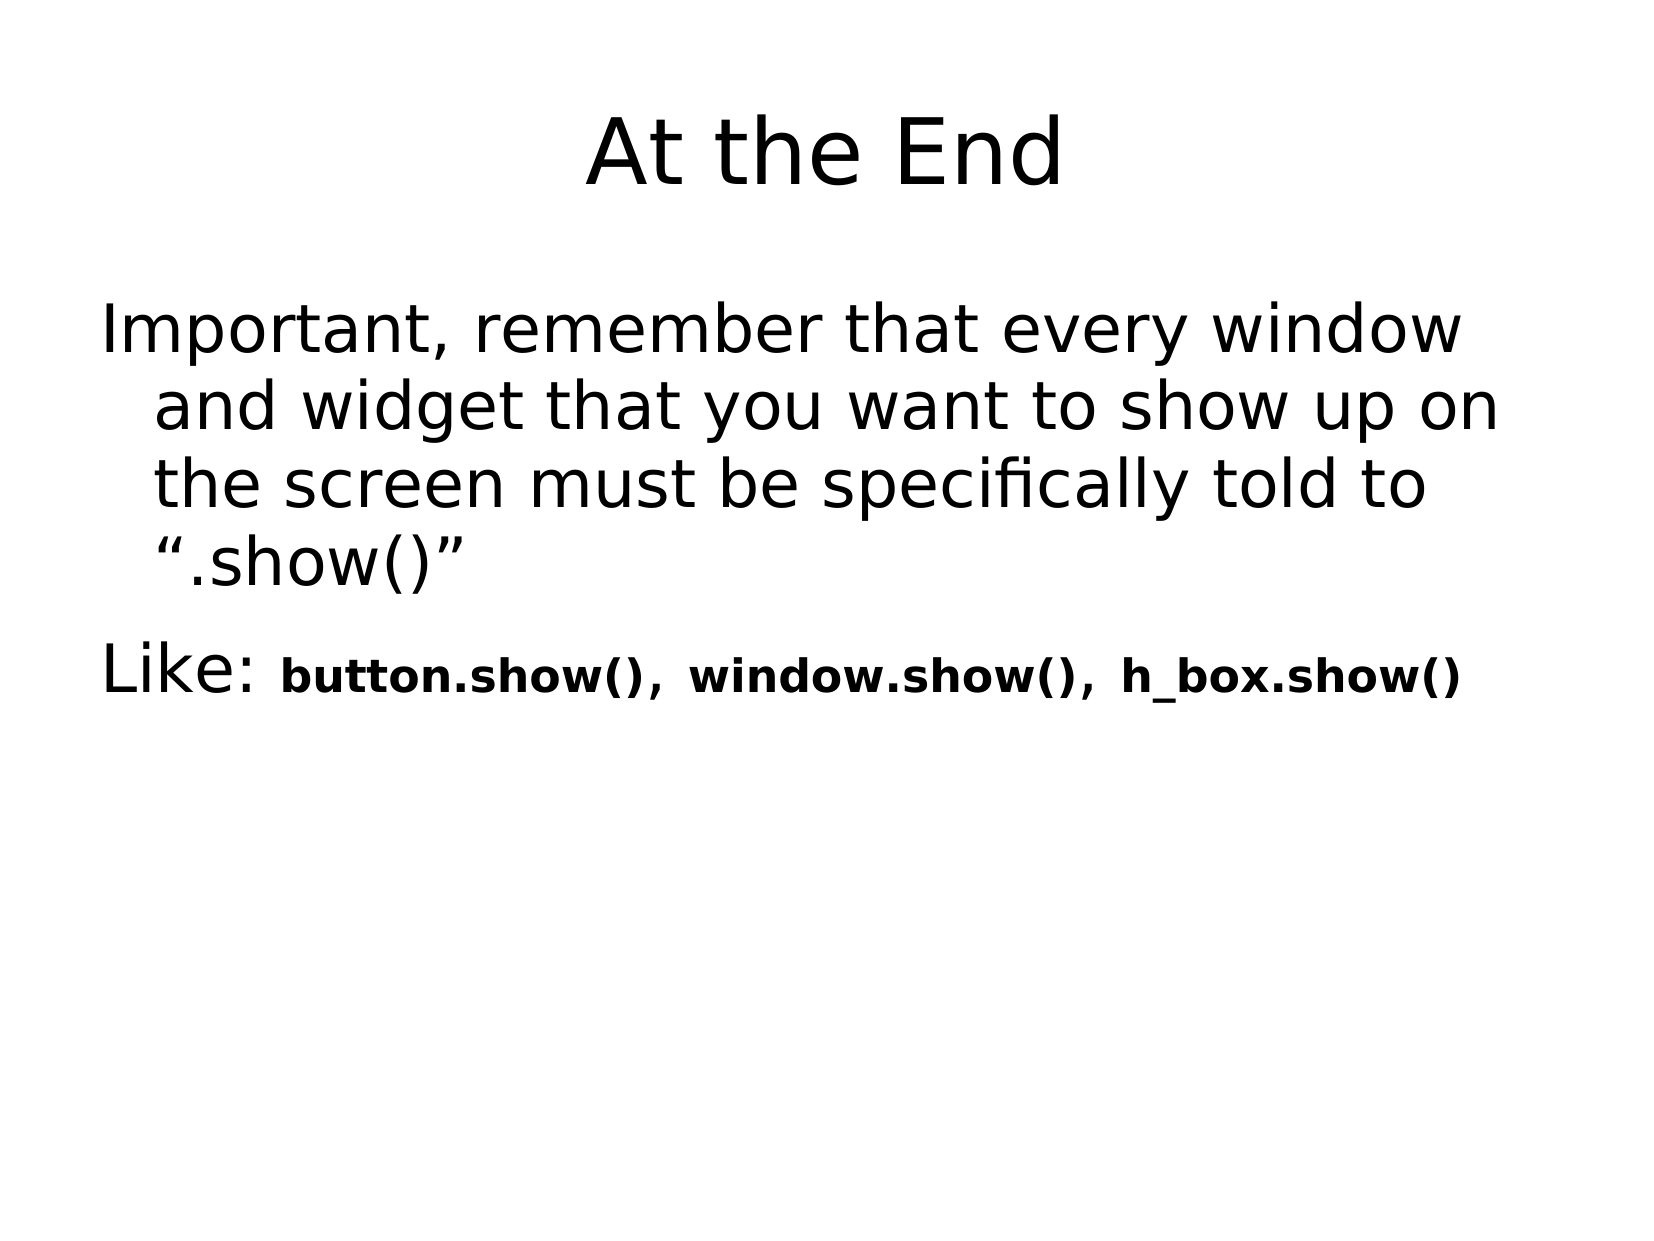

# At the End
Important, remember that every window and widget that you want to show up on the screen must be specifically told to “.show()”
Like: button.show(), window.show(), h_box.show()